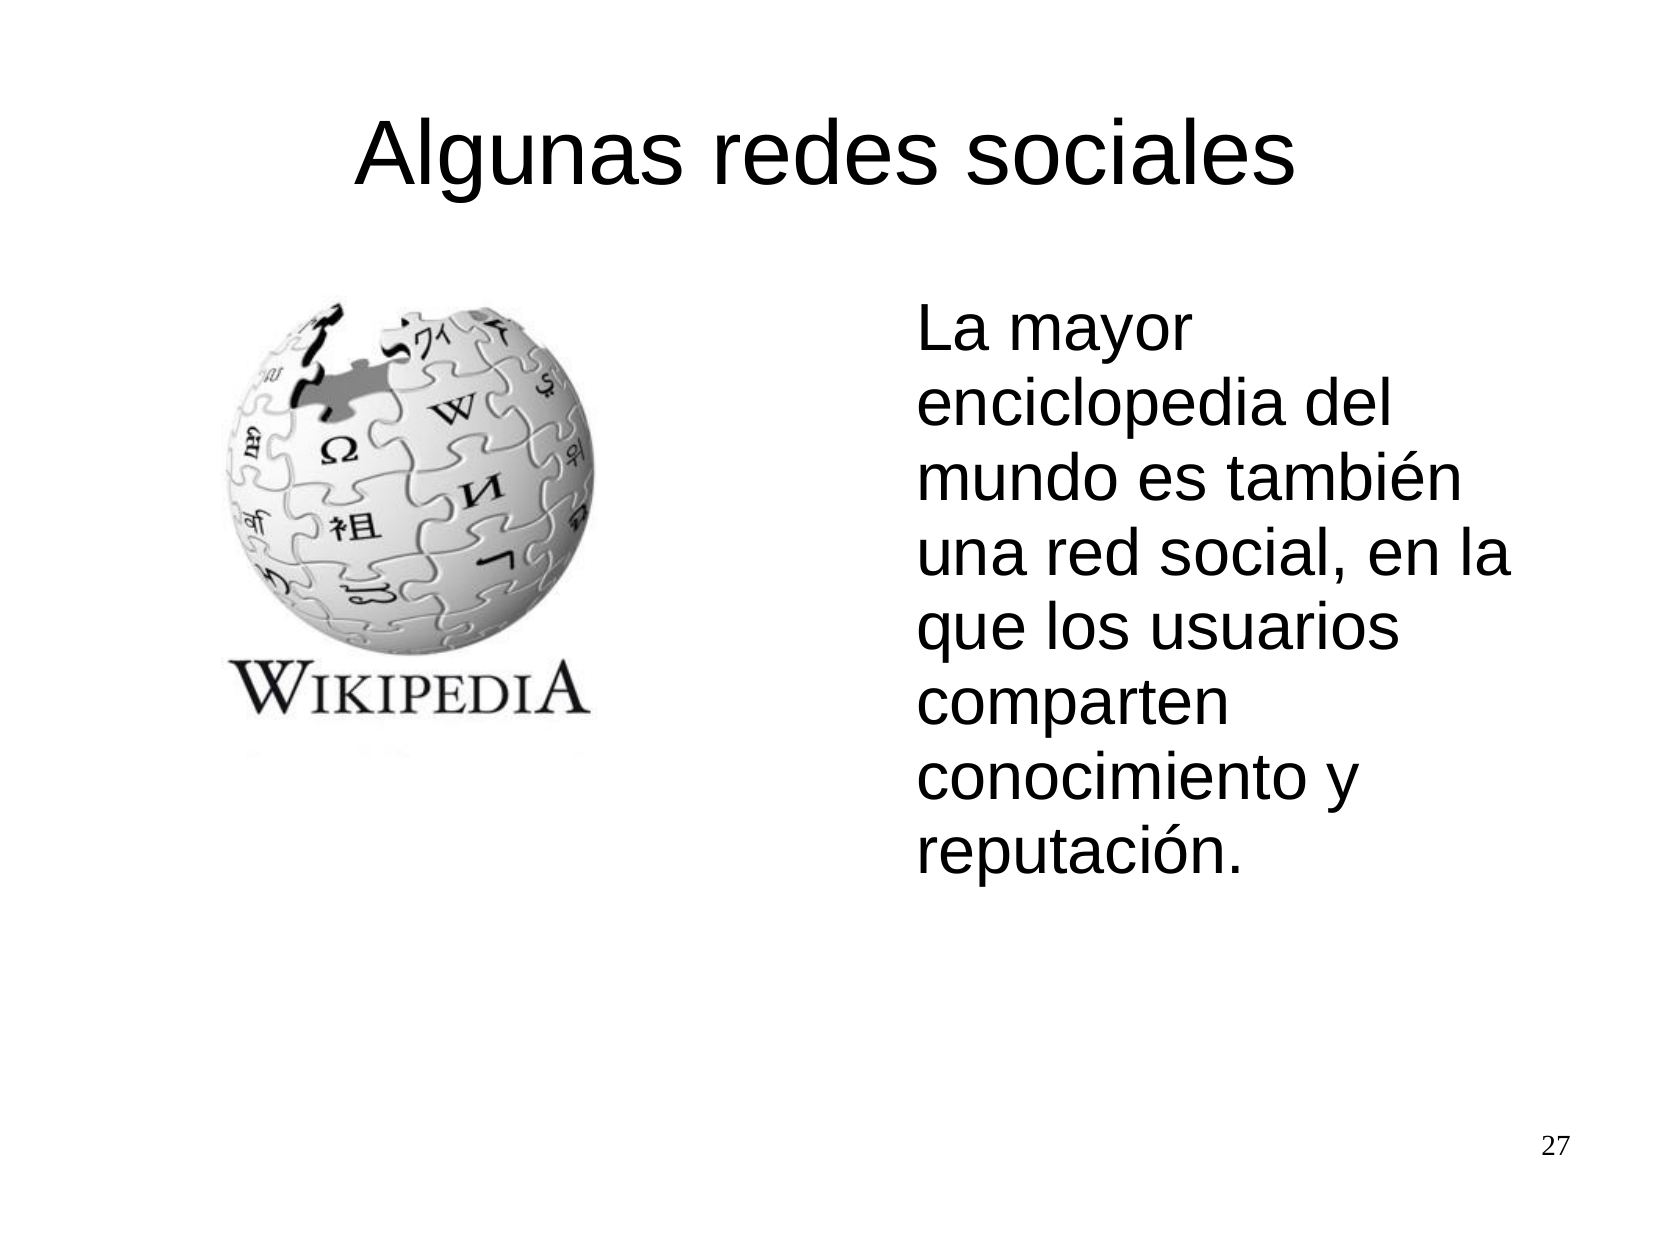

# Algunas redes sociales
La mayor enciclopedia del mundo es también una red social, en la que los usuarios comparten conocimiento y reputación.
27